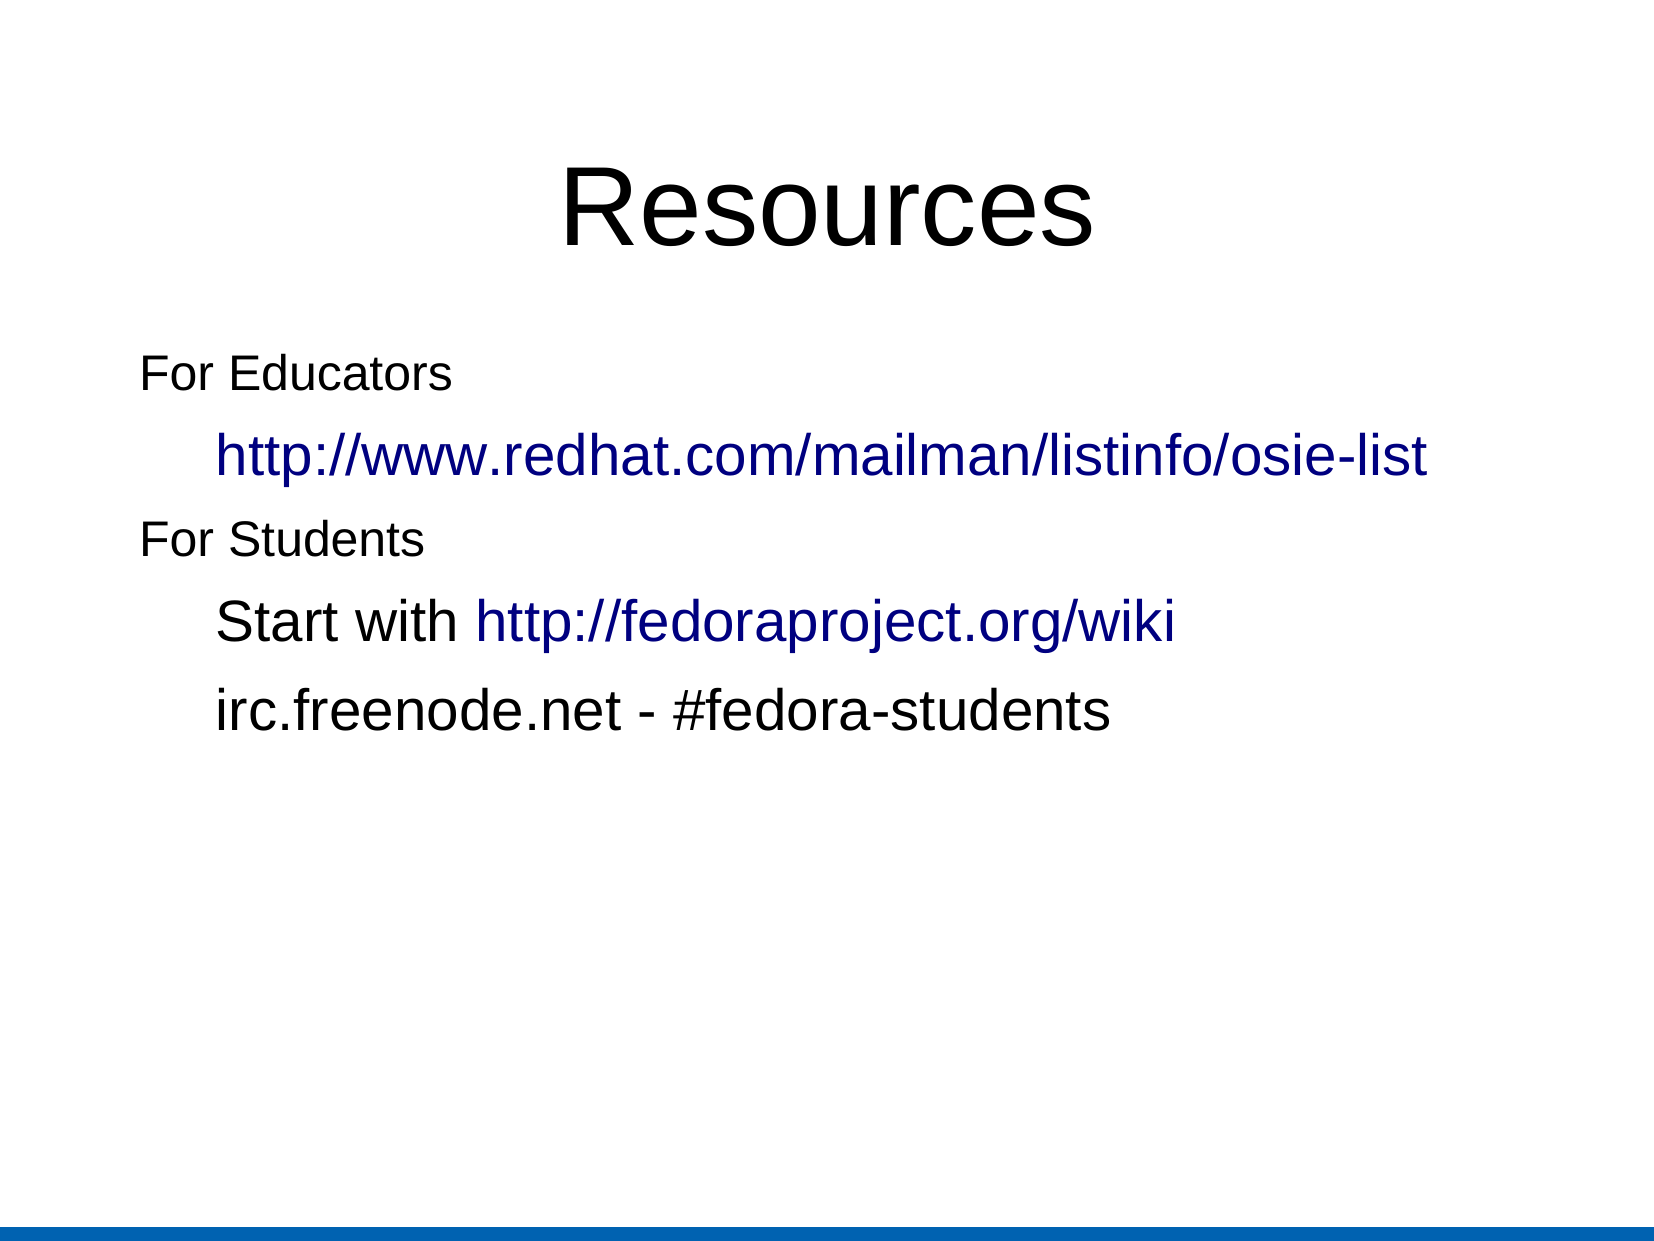

# Resources
For Educators
http://www.redhat.com/mailman/listinfo/osie-list
For Students
Start with http://fedoraproject.org/wiki
irc.freenode.net - #fedora-students